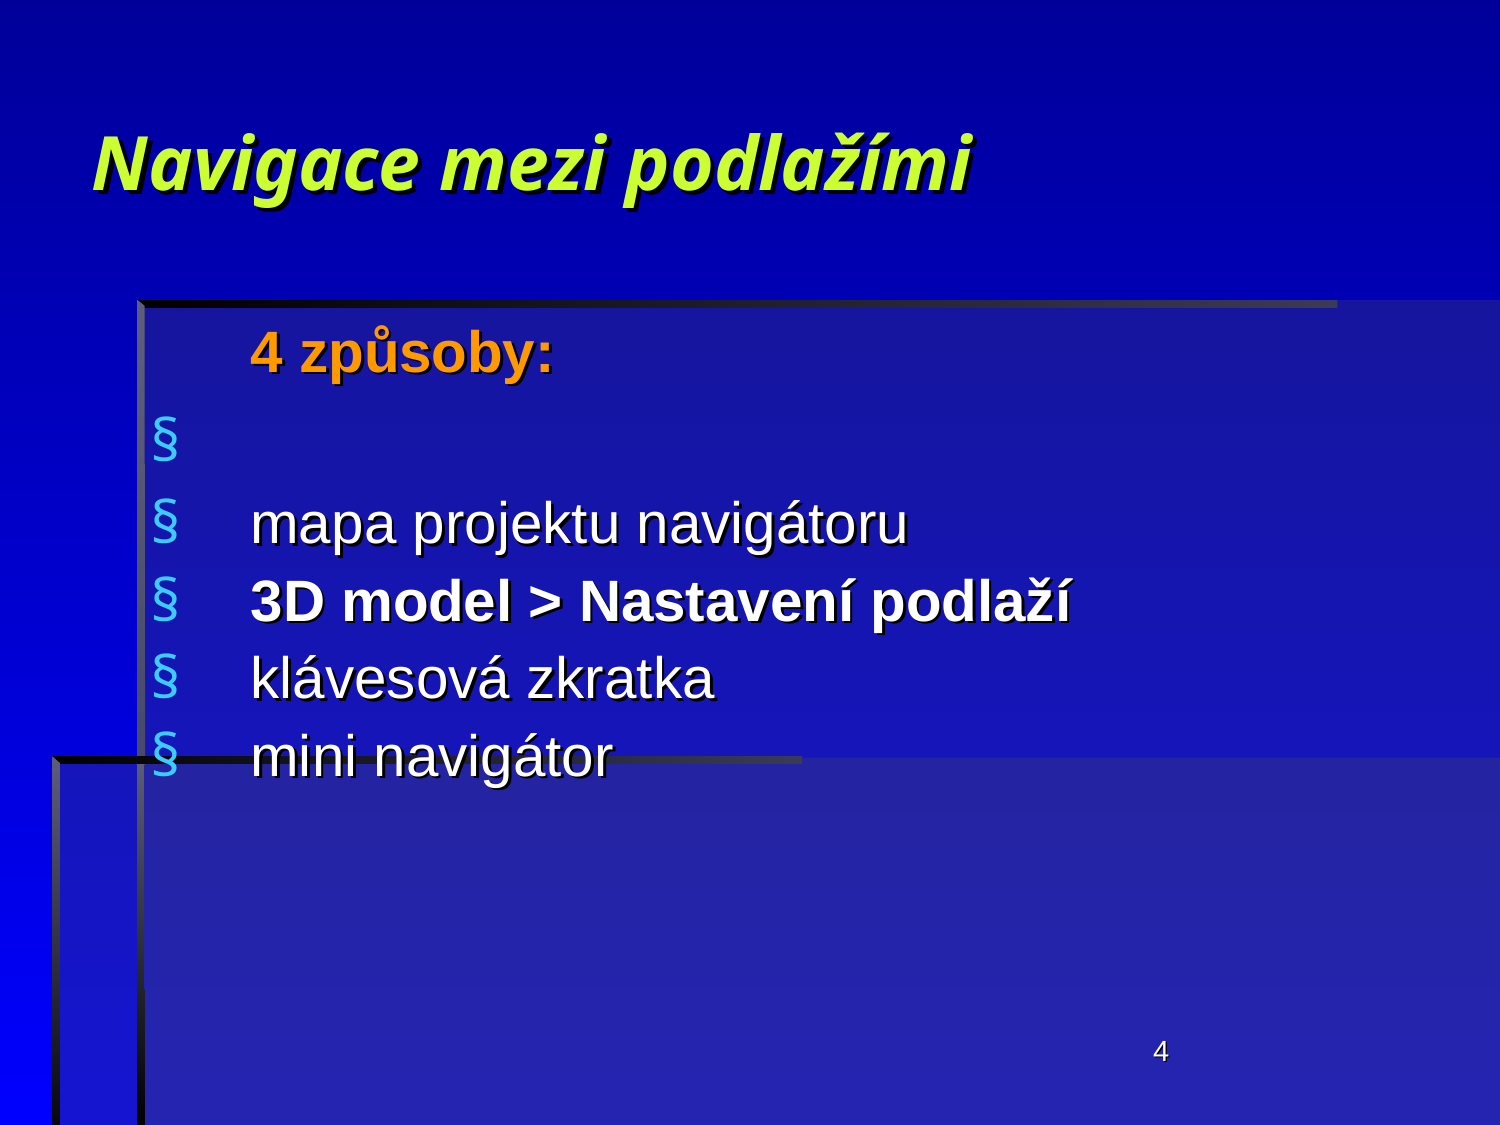

# Navigace mezi podlažími
4 způsoby:
mapa projektu navigátoru
3D model > Nastavení podlaží
klávesová zkratka
mini navigátor